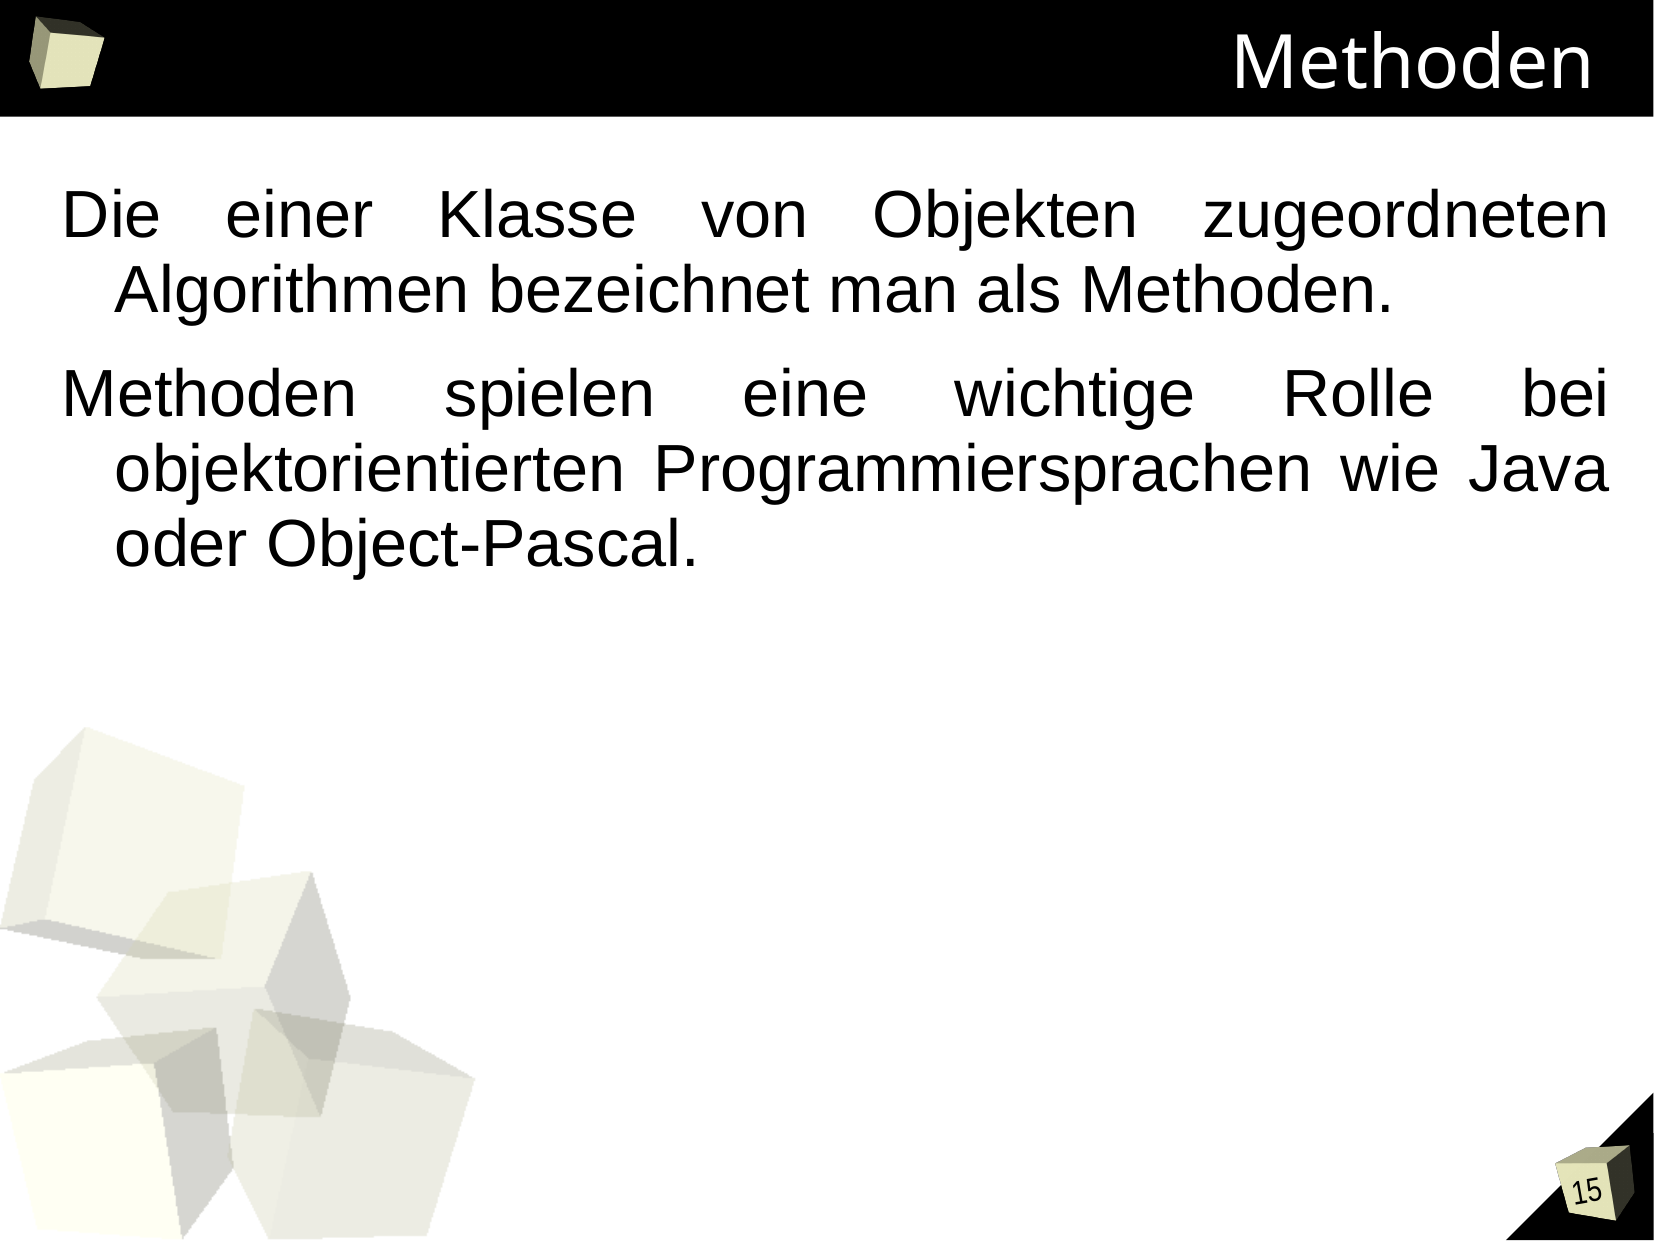

# Methoden
Die einer Klasse von Objekten zugeordneten Algorithmen bezeichnet man als Methoden.
Methoden spielen eine wichtige Rolle bei objektorientierten Programmiersprachen wie Java oder Object-Pascal.